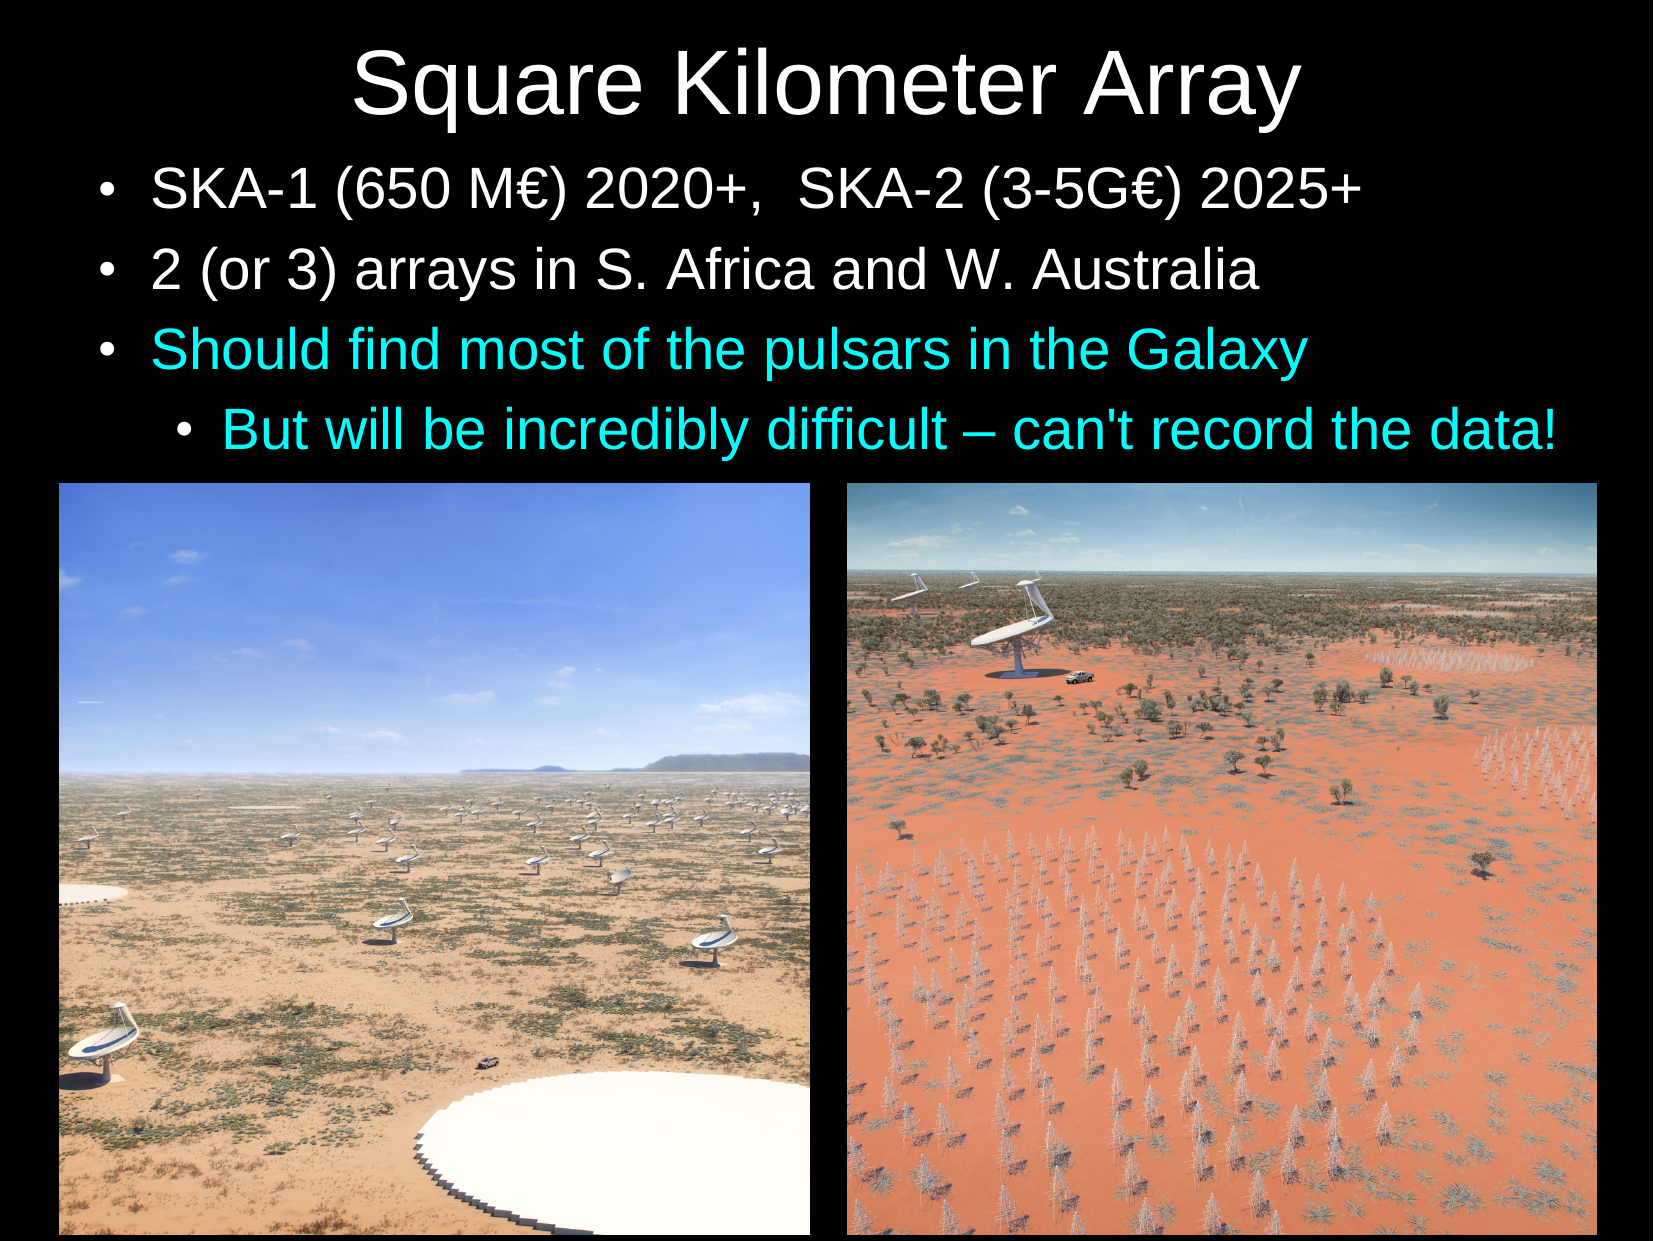

# Square Kilometer Array
SKA-1 (650 M€) 2020+, SKA-2 (3-5G€) 2025+
2 (or 3) arrays in S. Africa and W. Australia
Should find most of the pulsars in the Galaxy
But will be incredibly difficult – can't record the data!